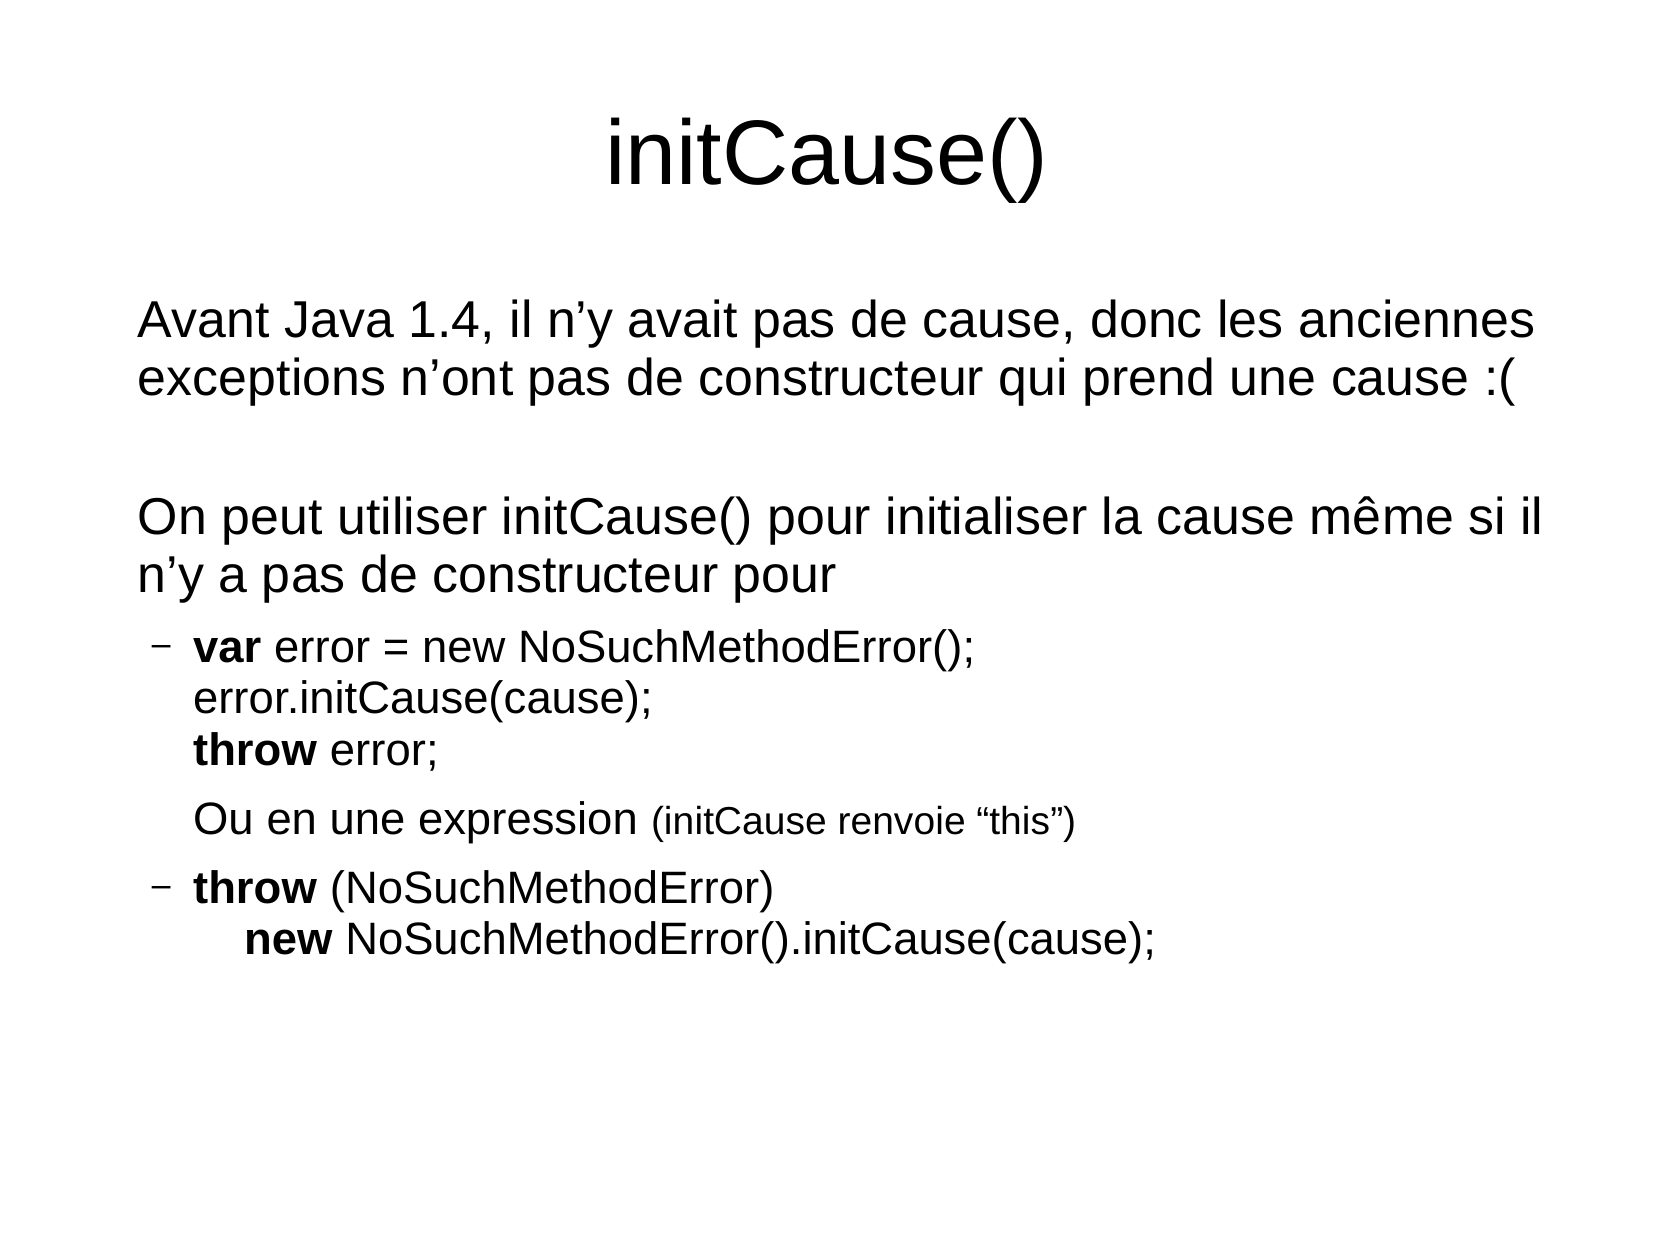

# initCause()
Avant Java 1.4, il n’y avait pas de cause, donc les anciennes exceptions n’ont pas de constructeur qui prend une cause :(
On peut utiliser initCause() pour initialiser la cause même si il n’y a pas de constructeur pour
var error = new NoSuchMethodError();
error.initCause(cause);
throw error;
Ou en une expression (initCause renvoie “this”)
throw (NoSuchMethodError)
 new NoSuchMethodError().initCause(cause);